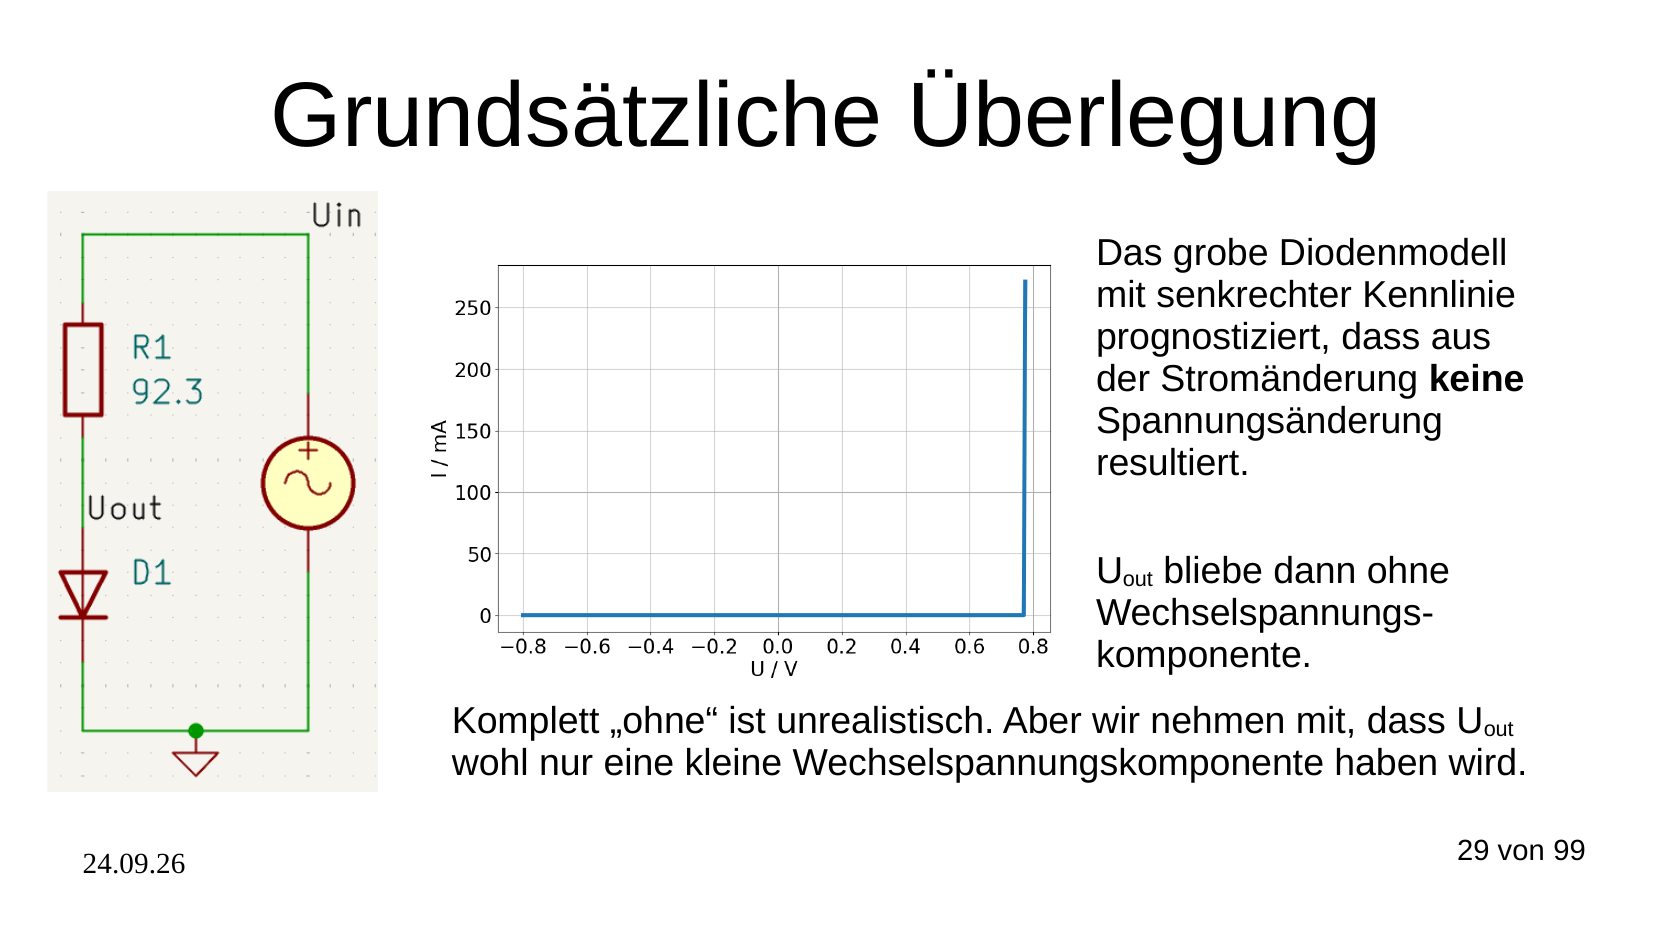

# Grundsätzliche Überlegung
Das grobe Diodenmodell
mit senkrechter Kennlinie prognostiziert, dass aus
der Stromänderung keine
Spannungsänderung
resultiert.
Uout bliebe dann ohne Wechselspannungs-
komponente.
Komplett „ohne“ ist unrealistisch. Aber wir nehmen mit, dass Uout
wohl nur eine kleine Wechselspannungskomponente haben wird.
29